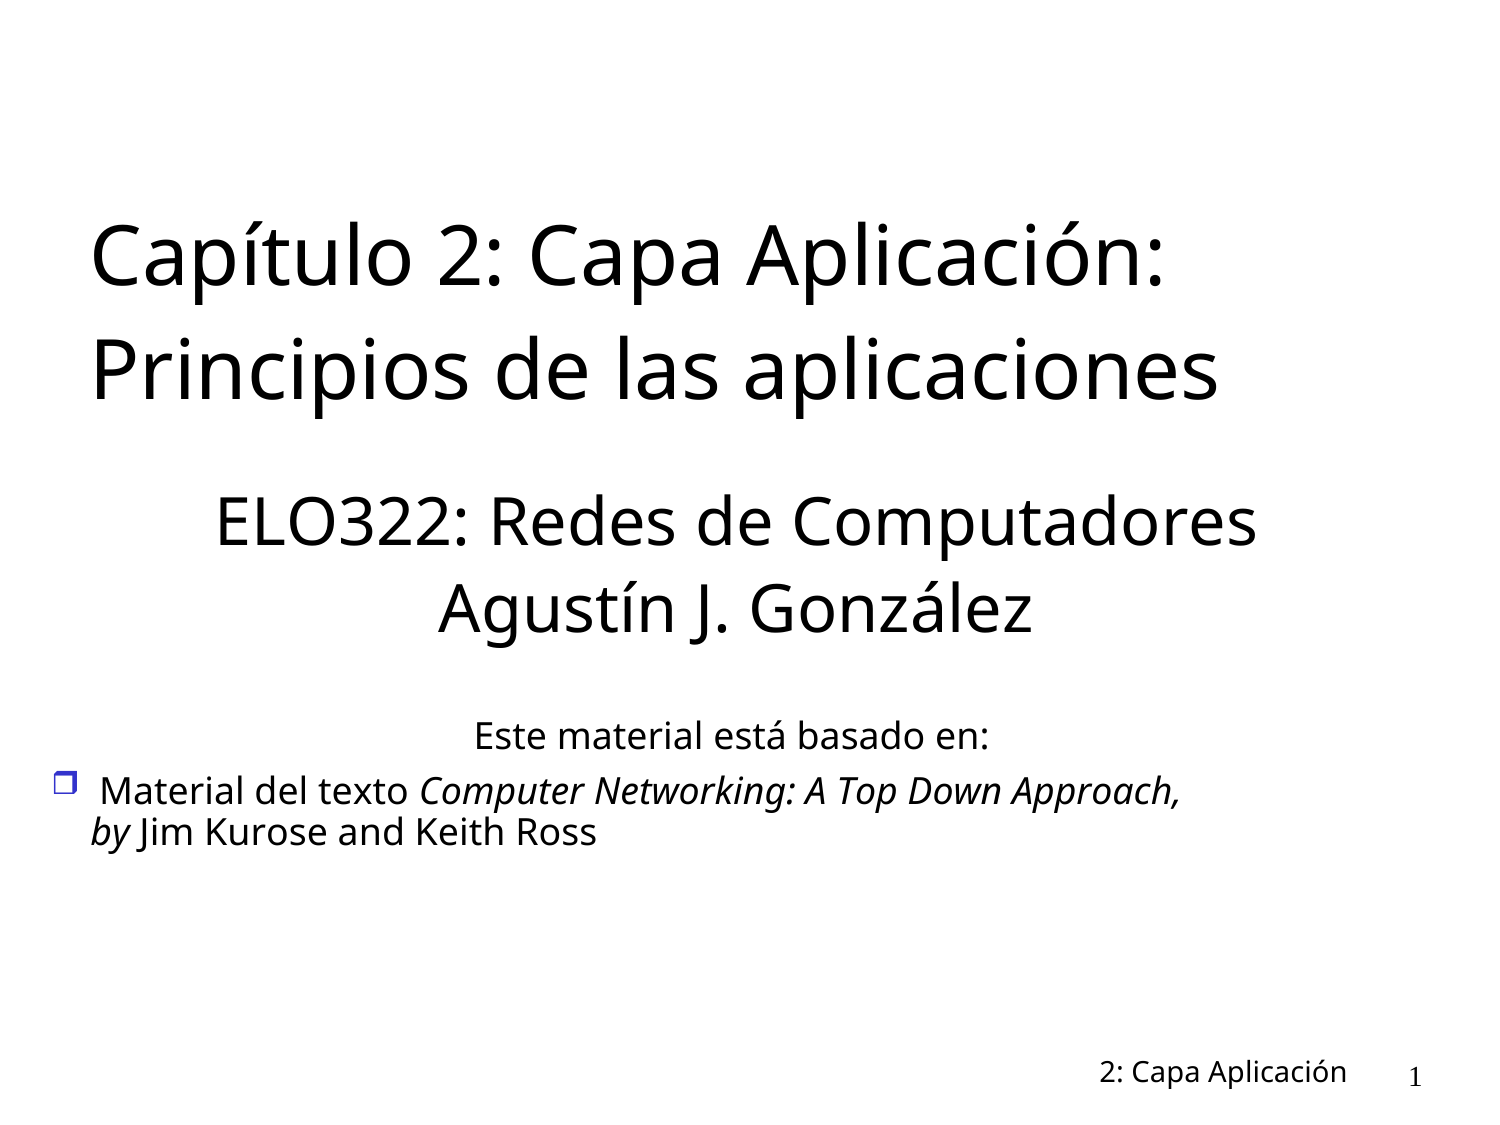

# Capítulo 2: Capa Aplicación: Principios de las aplicaciones
ELO322: Redes de Computadores
Agustín J. González
Este material está basado en:
 Material del texto Computer Networking: A Top Down Approach,
 by Jim Kurose and Keith Ross